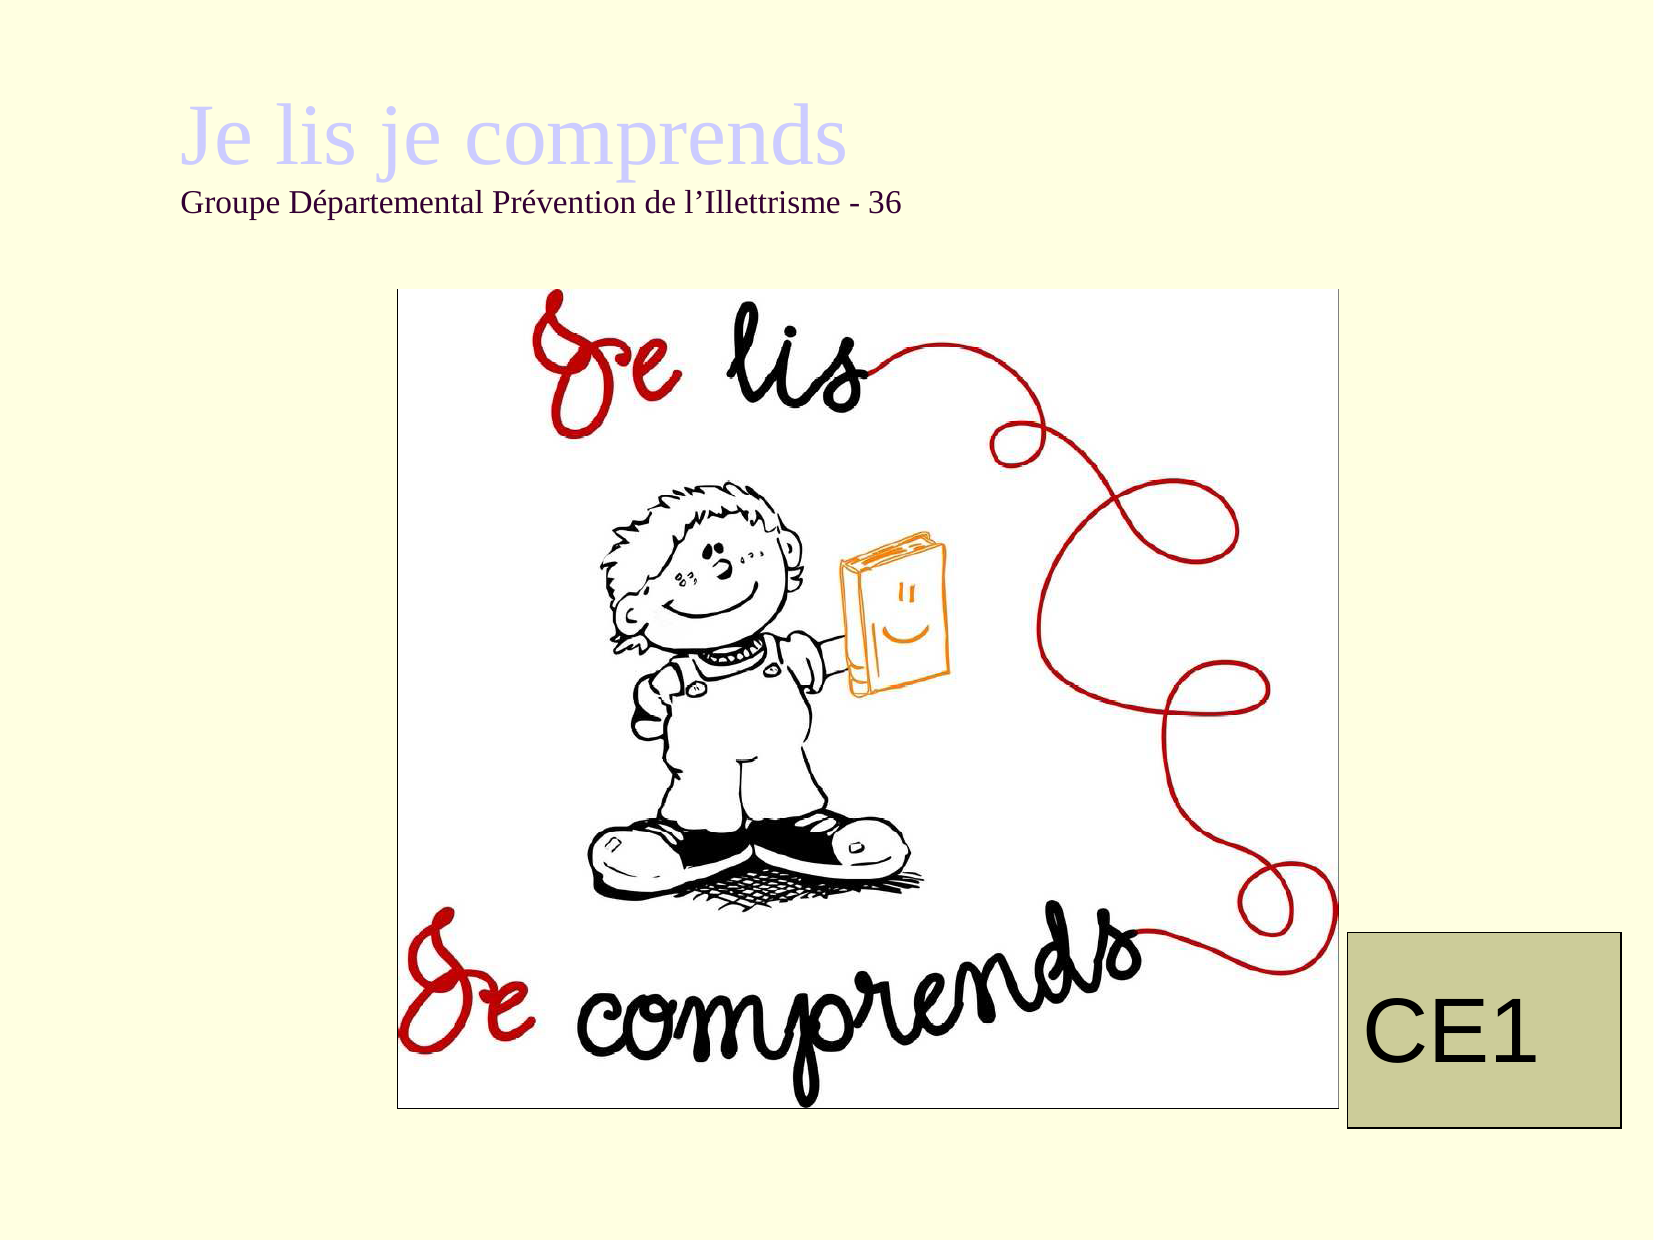

Je lis je comprends
Groupe Départemental Prévention de l’Illettrisme - 36
CE1